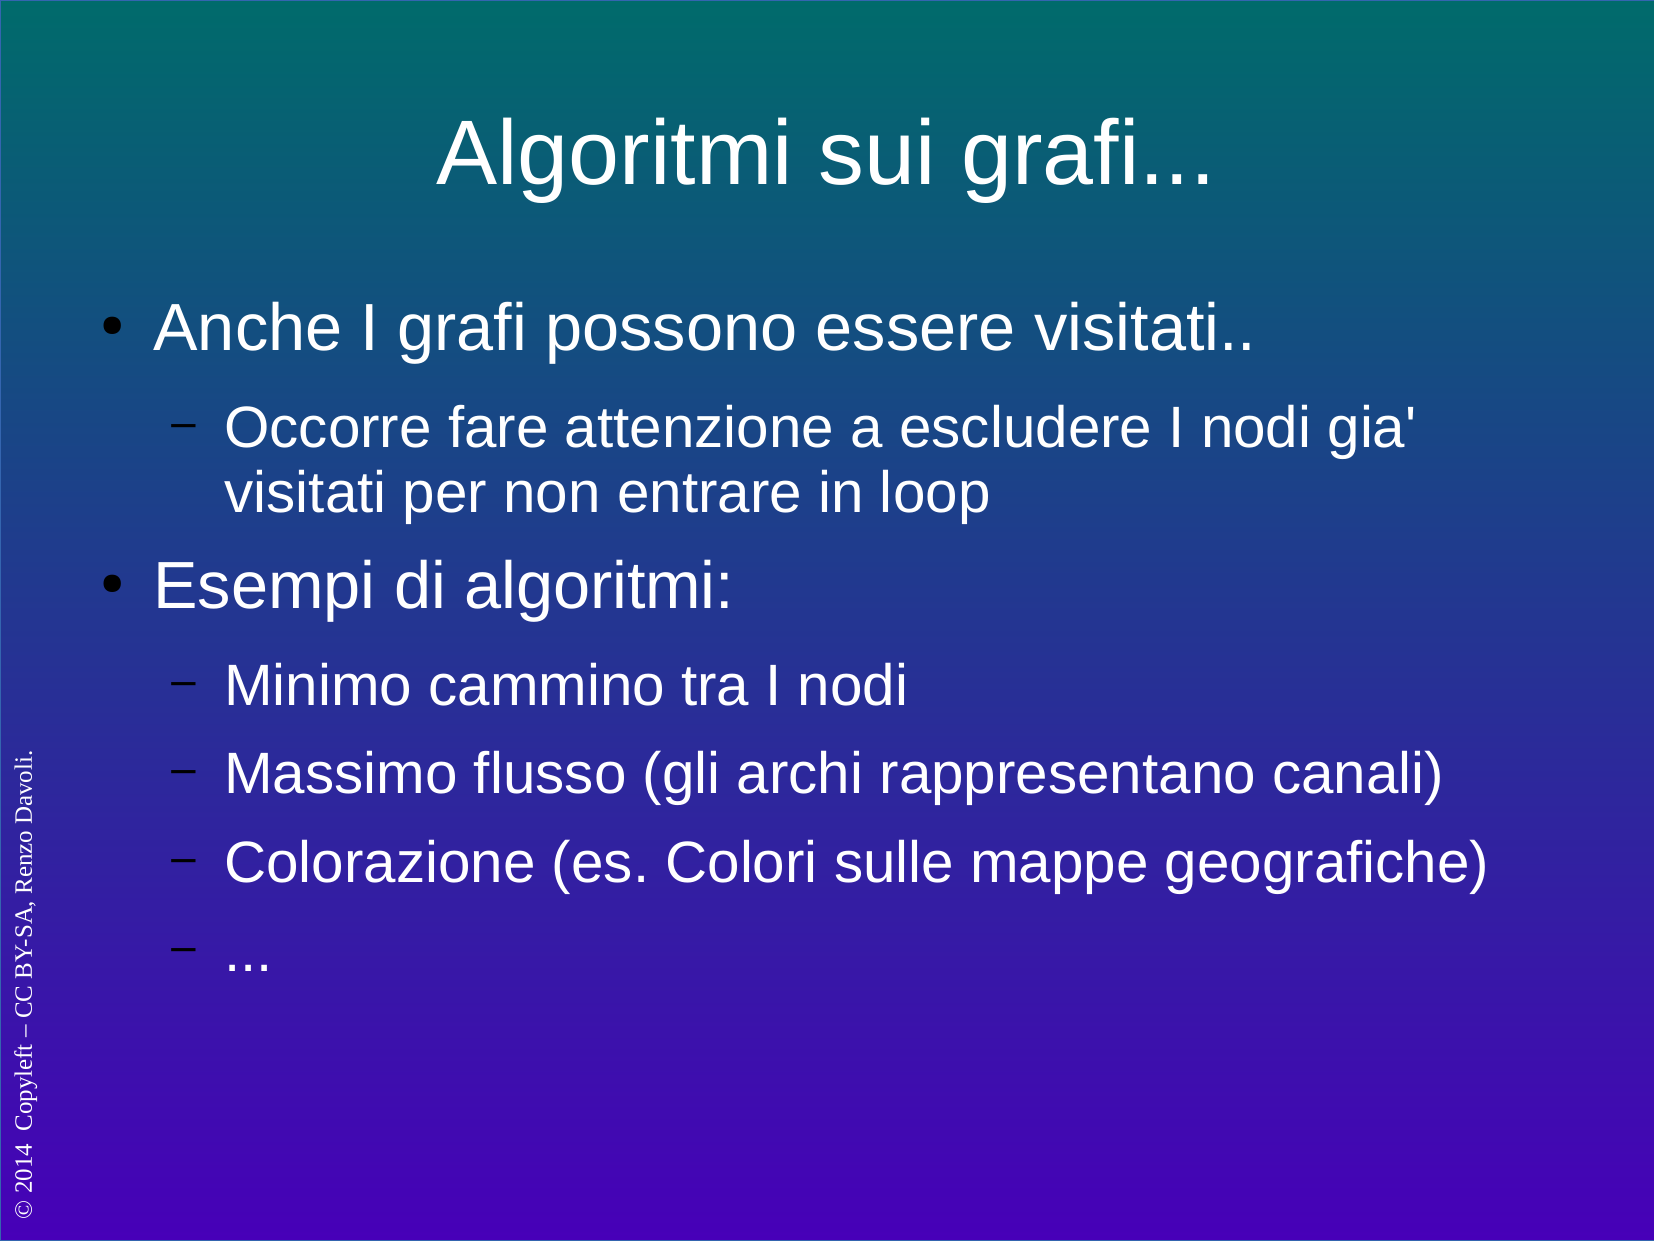

# Algoritmi sui grafi...
Anche I grafi possono essere visitati..
Occorre fare attenzione a escludere I nodi gia' visitati per non entrare in loop
Esempi di algoritmi:
Minimo cammino tra I nodi
Massimo flusso (gli archi rappresentano canali)
Colorazione (es. Colori sulle mappe geografiche)
...